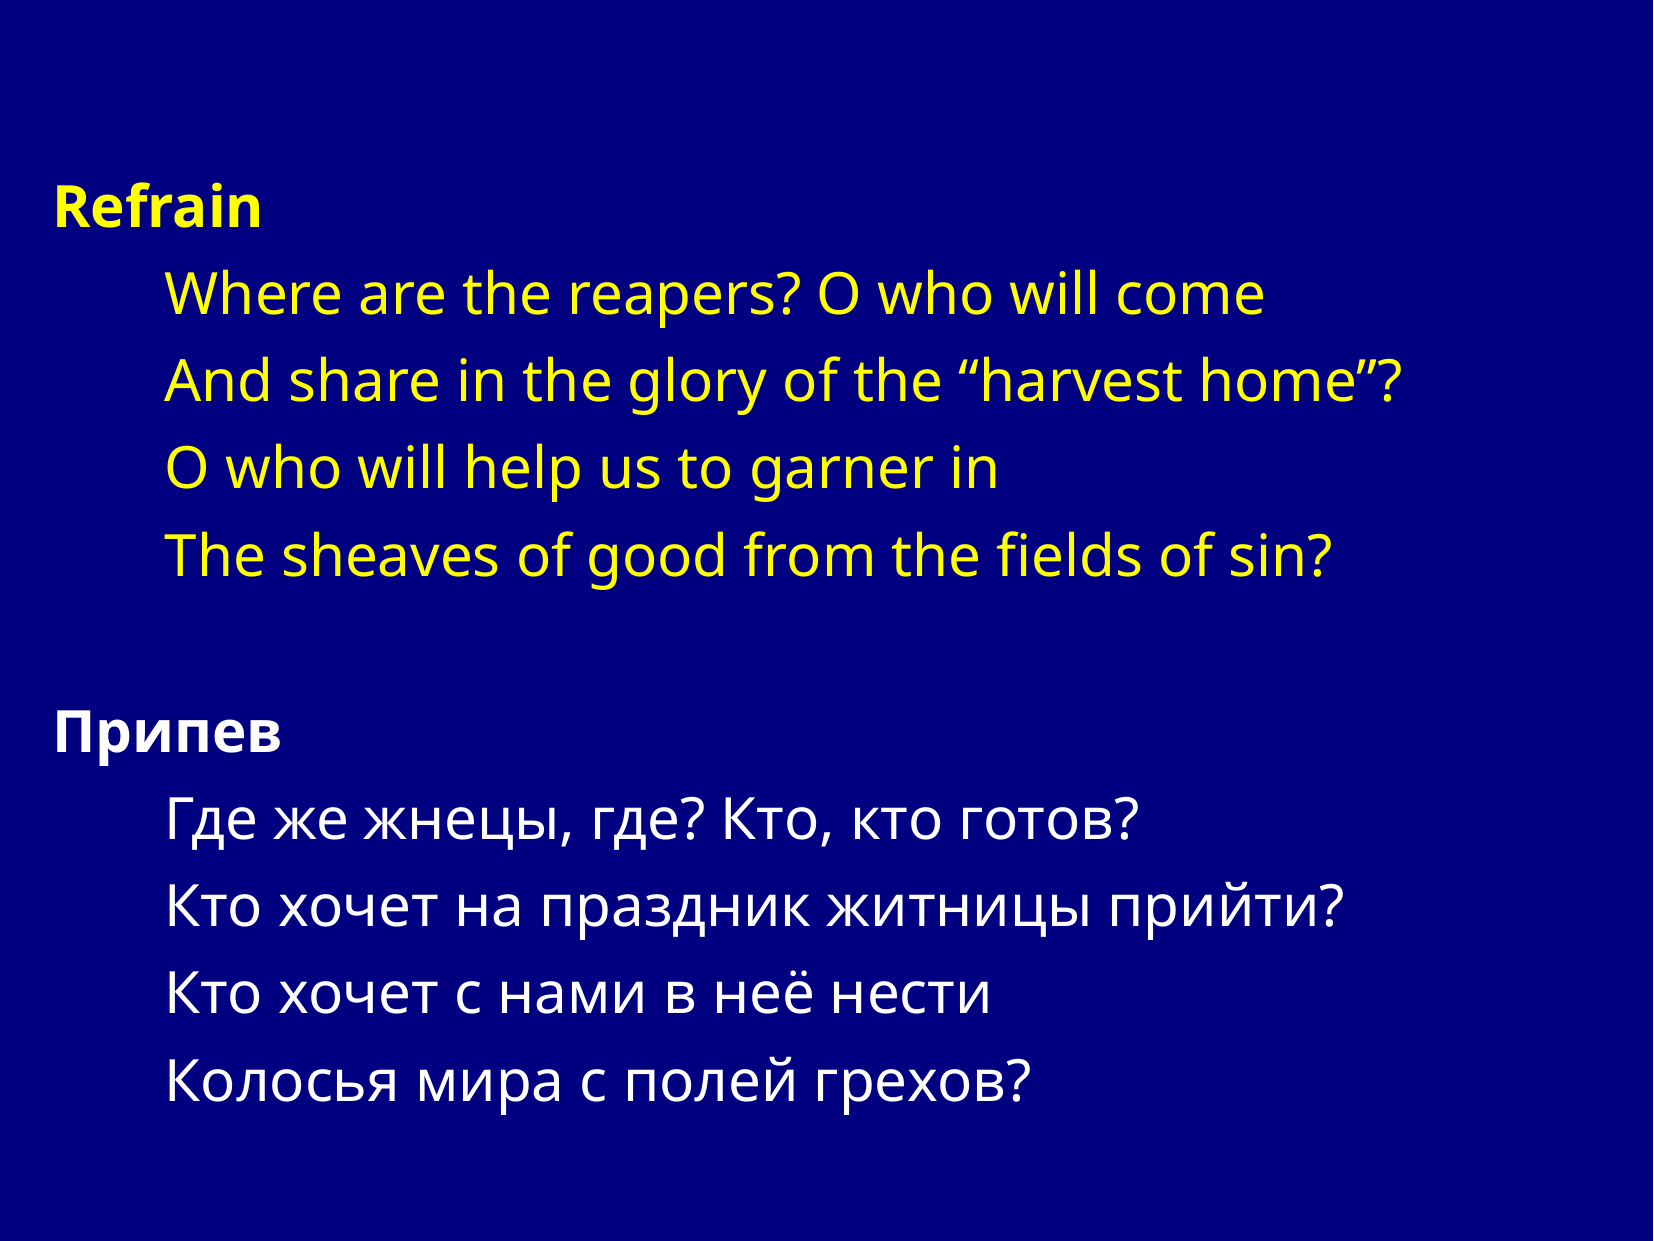

Refrain
	Where are the reapers? O who will come
	And share in the glory of the “harvest home”?
	O who will help us to garner in
	The sheaves of good from the fields of sin?
Припев
	Где же жнецы, где? Кто, кто готов?
	Кто хочет на праздник житницы прийти?
	Кто хочет с нами в неё нести
	Колосья мира с полей грехов?